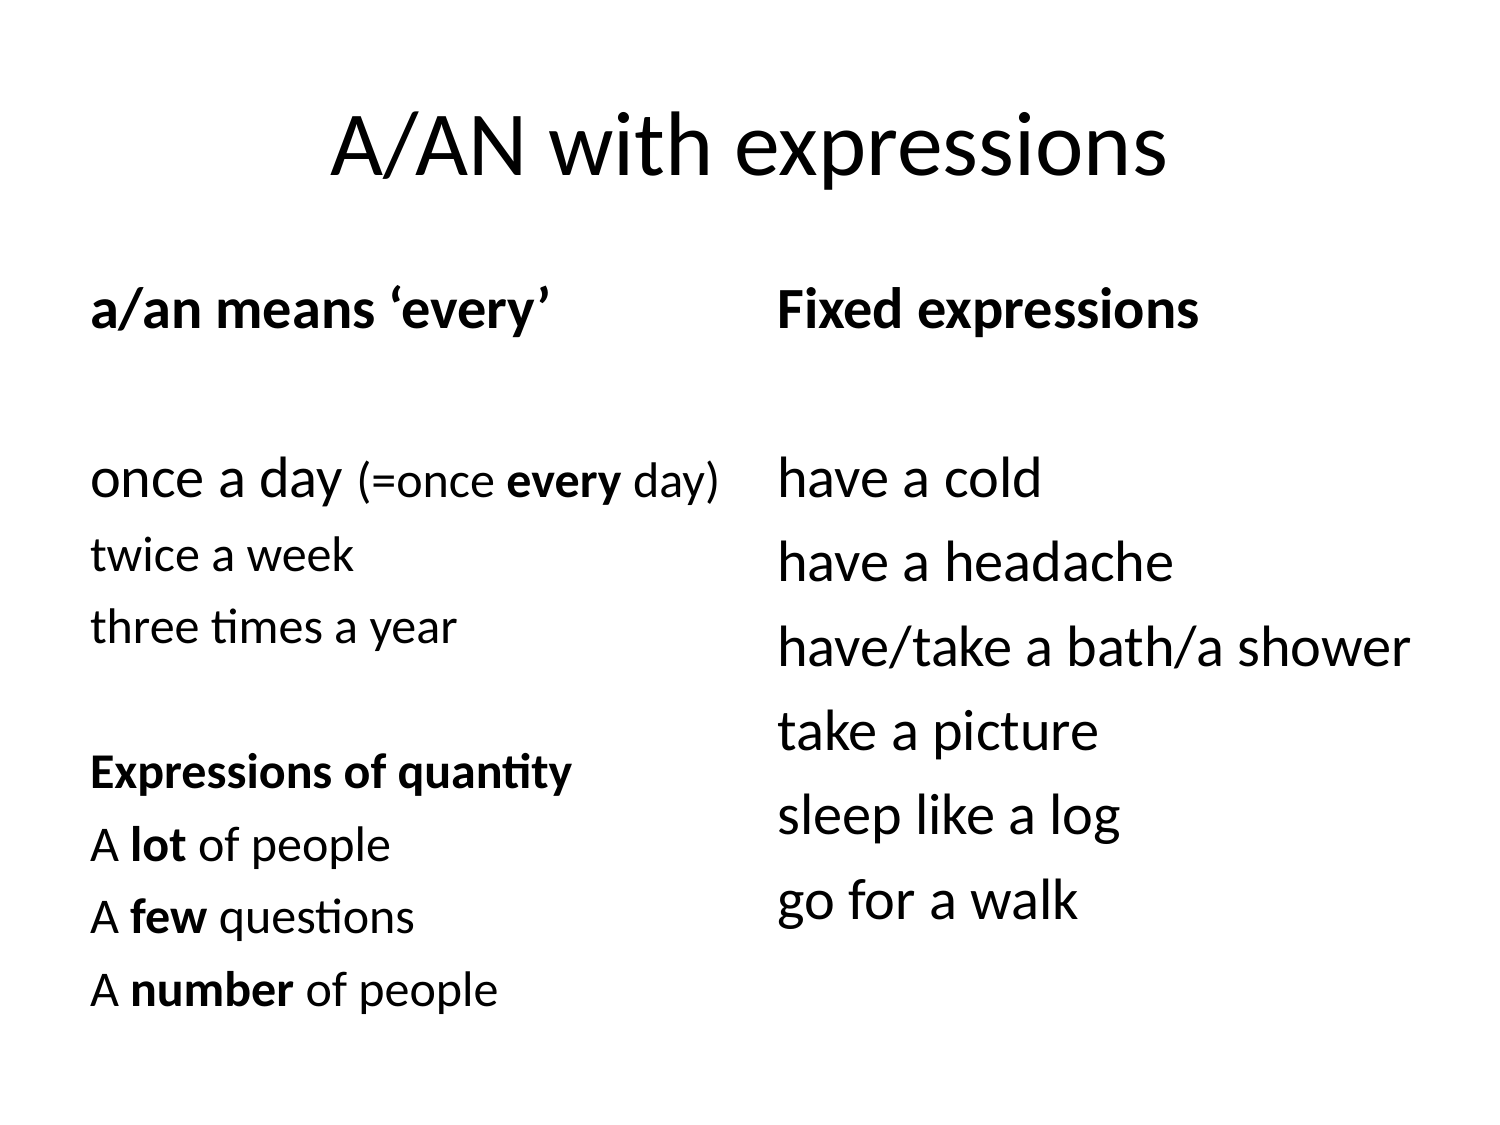

# A/AN with expressions
a/an means ‘every’
once a day (=once every day)
twice a week
three times a year
Expressions of quantity
A lot of people
A few questions
A number of people
Fixed expressions
have a cold
have a headache
have/take a bath/a shower
take a picture
sleep like a log
go for a walk